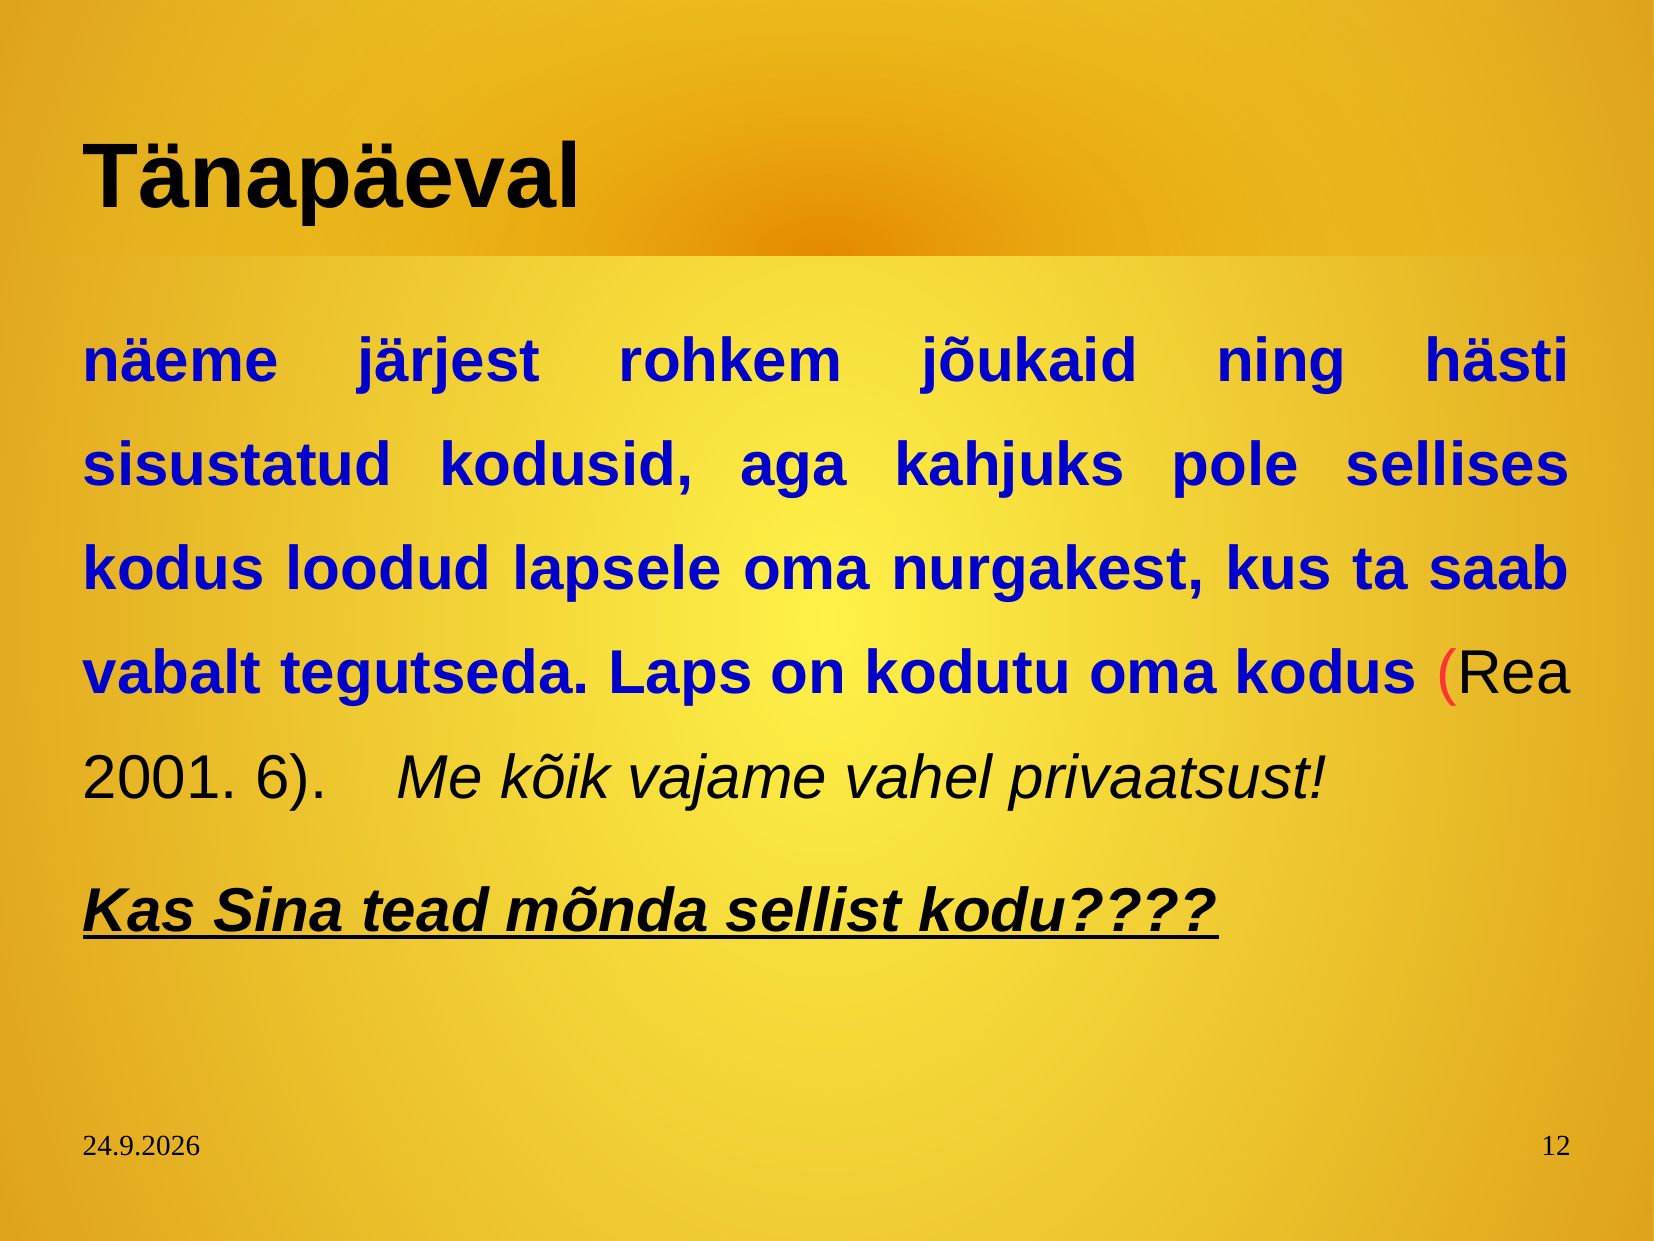

# Tänapäeval
näeme järjest rohkem jõukaid ning hästi sisustatud kodusid, aga kahjuks pole sellises kodus loodud lapsele oma nurgakest, kus ta saab vabalt tegutseda. Laps on kodutu oma kodus (Rea 2001. 6). Me kõik vajame vahel privaatsust!
Kas Sina tead mõnda sellist kodu????
12